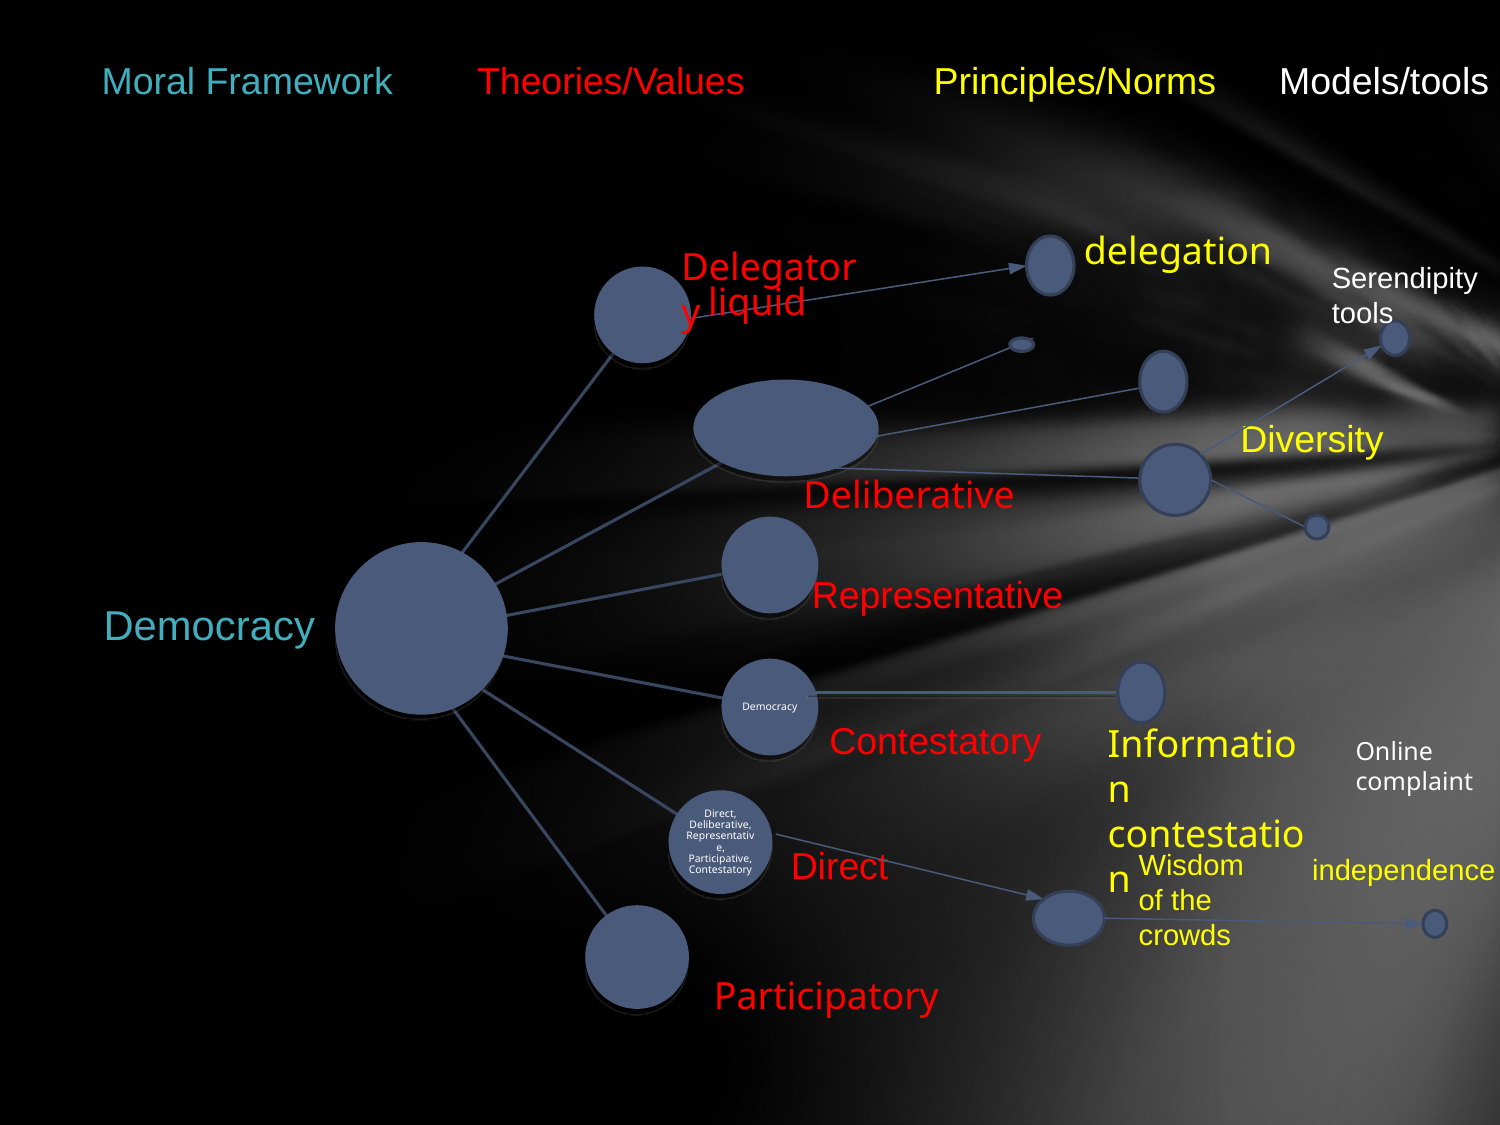

Moral Framework Theories/Values Principles/Norms Models/tools
delegation
Delegatory
Serendipity tools
Democracy
Direct, Deliberative, Representative, Participative, Contestatory
liquid
Diversity
Deliberative
Representative
Democracy
Contestatory
Information
contestation
Online
complaint
Direct
Wisdom of the crowds
independence
Participatory